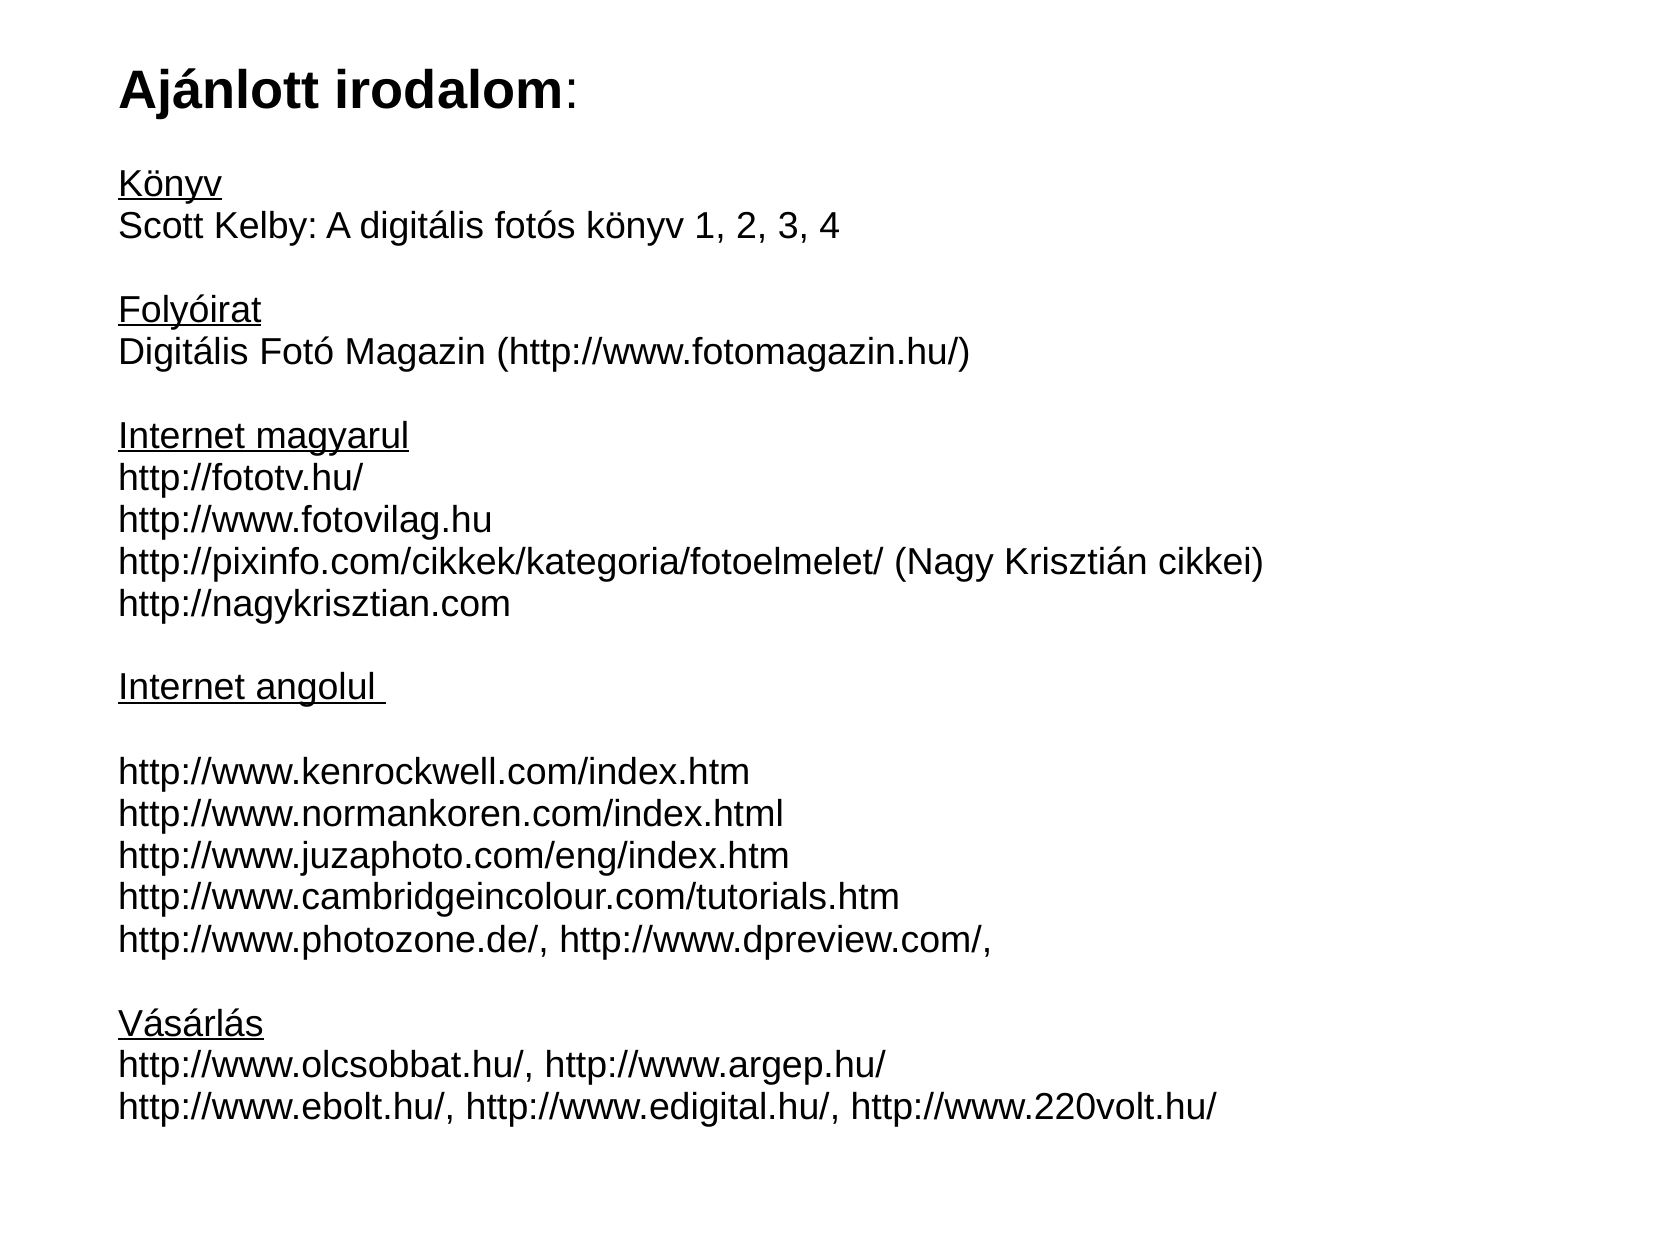

Ajánlott irodalom:
Könyv
Scott Kelby: A digitális fotós könyv 1, 2, 3, 4
Folyóirat
Digitális Fotó Magazin (http://www.fotomagazin.hu/)
Internet magyarul
http://fototv.hu/
http://www.fotovilag.hu
http://pixinfo.com/cikkek/kategoria/fotoelmelet/ (Nagy Krisztián cikkei)
http://nagykrisztian.com
Internet angolul
http://www.kenrockwell.com/index.htm
http://www.normankoren.com/index.html
http://www.juzaphoto.com/eng/index.htm
http://www.cambridgeincolour.com/tutorials.htm
http://www.photozone.de/, http://www.dpreview.com/,
Vásárlás
http://www.olcsobbat.hu/, http://www.argep.hu/
http://www.ebolt.hu/, http://www.edigital.hu/, http://www.220volt.hu/